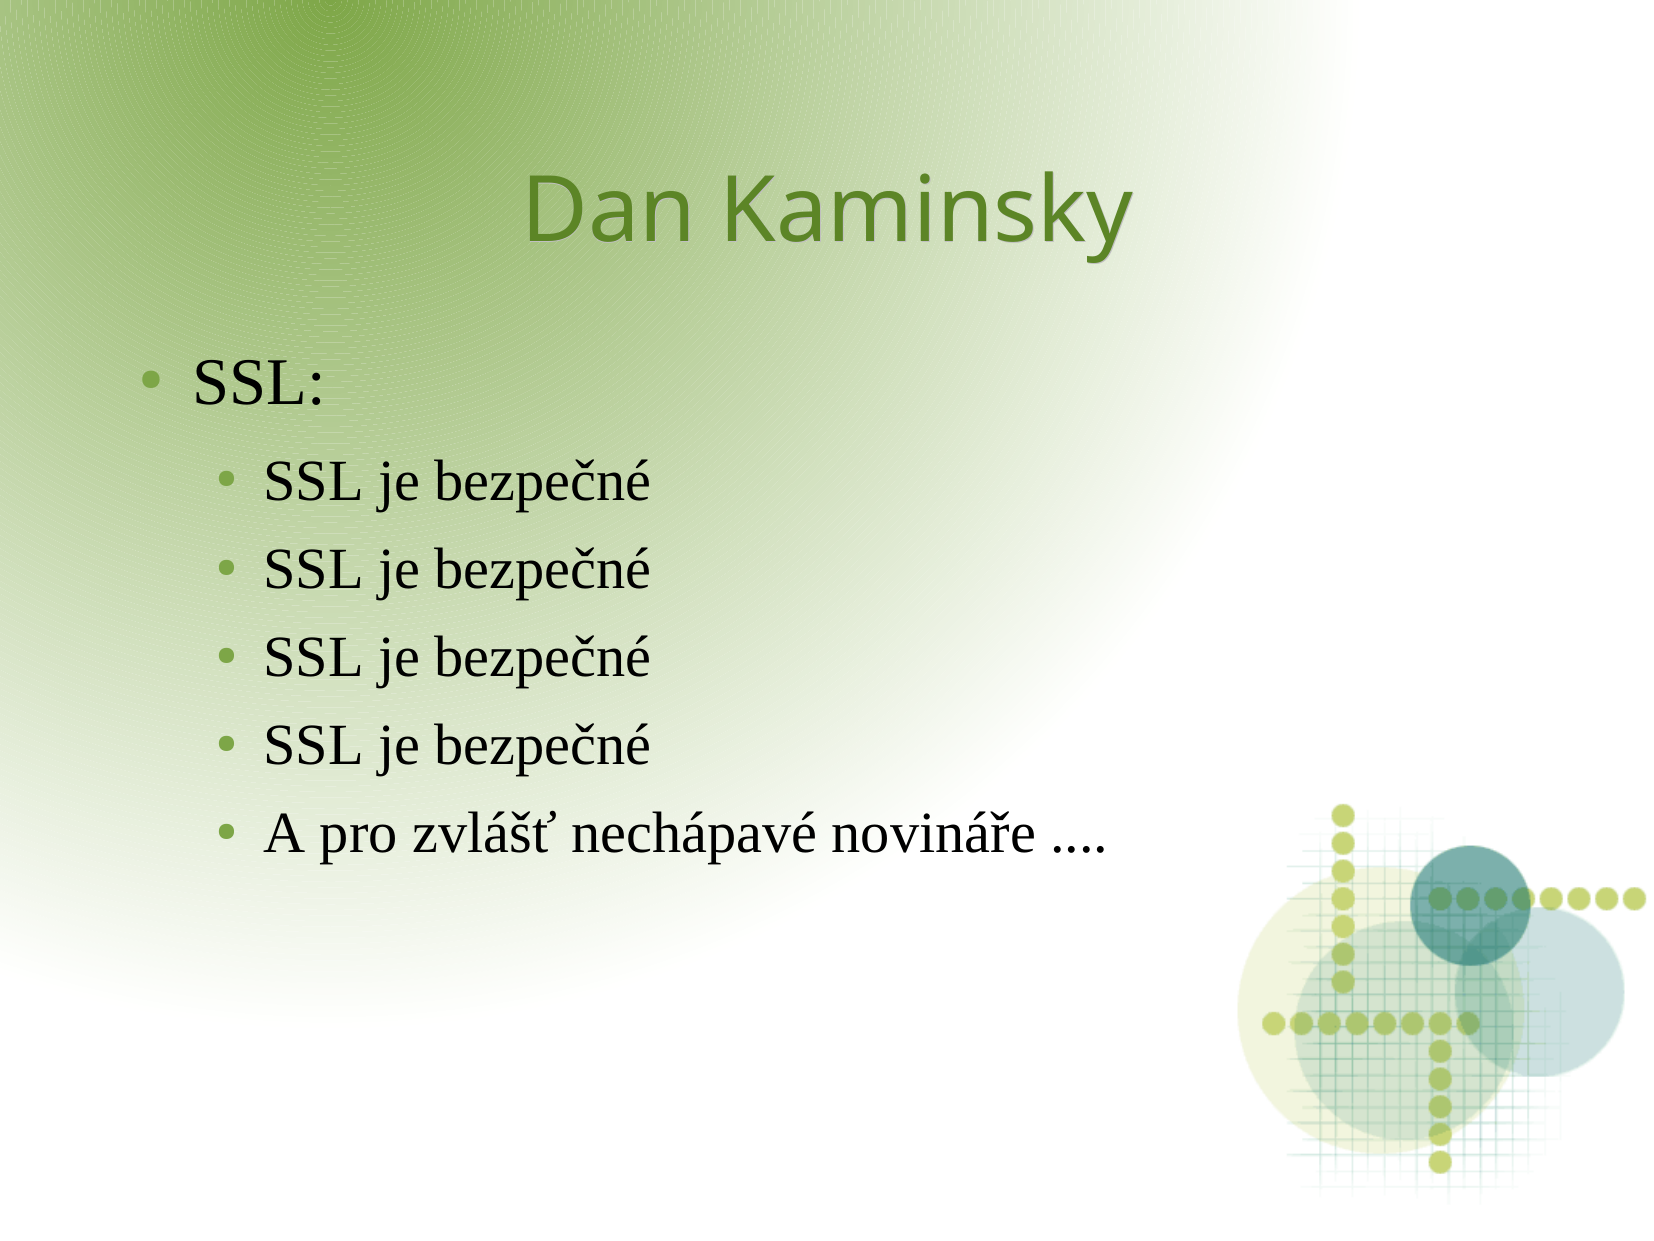

# Dan Kaminsky
SSL:
SSL je bezpečné
SSL je bezpečné
SSL je bezpečné
SSL je bezpečné
A pro zvlášť nechápavé novináře ....